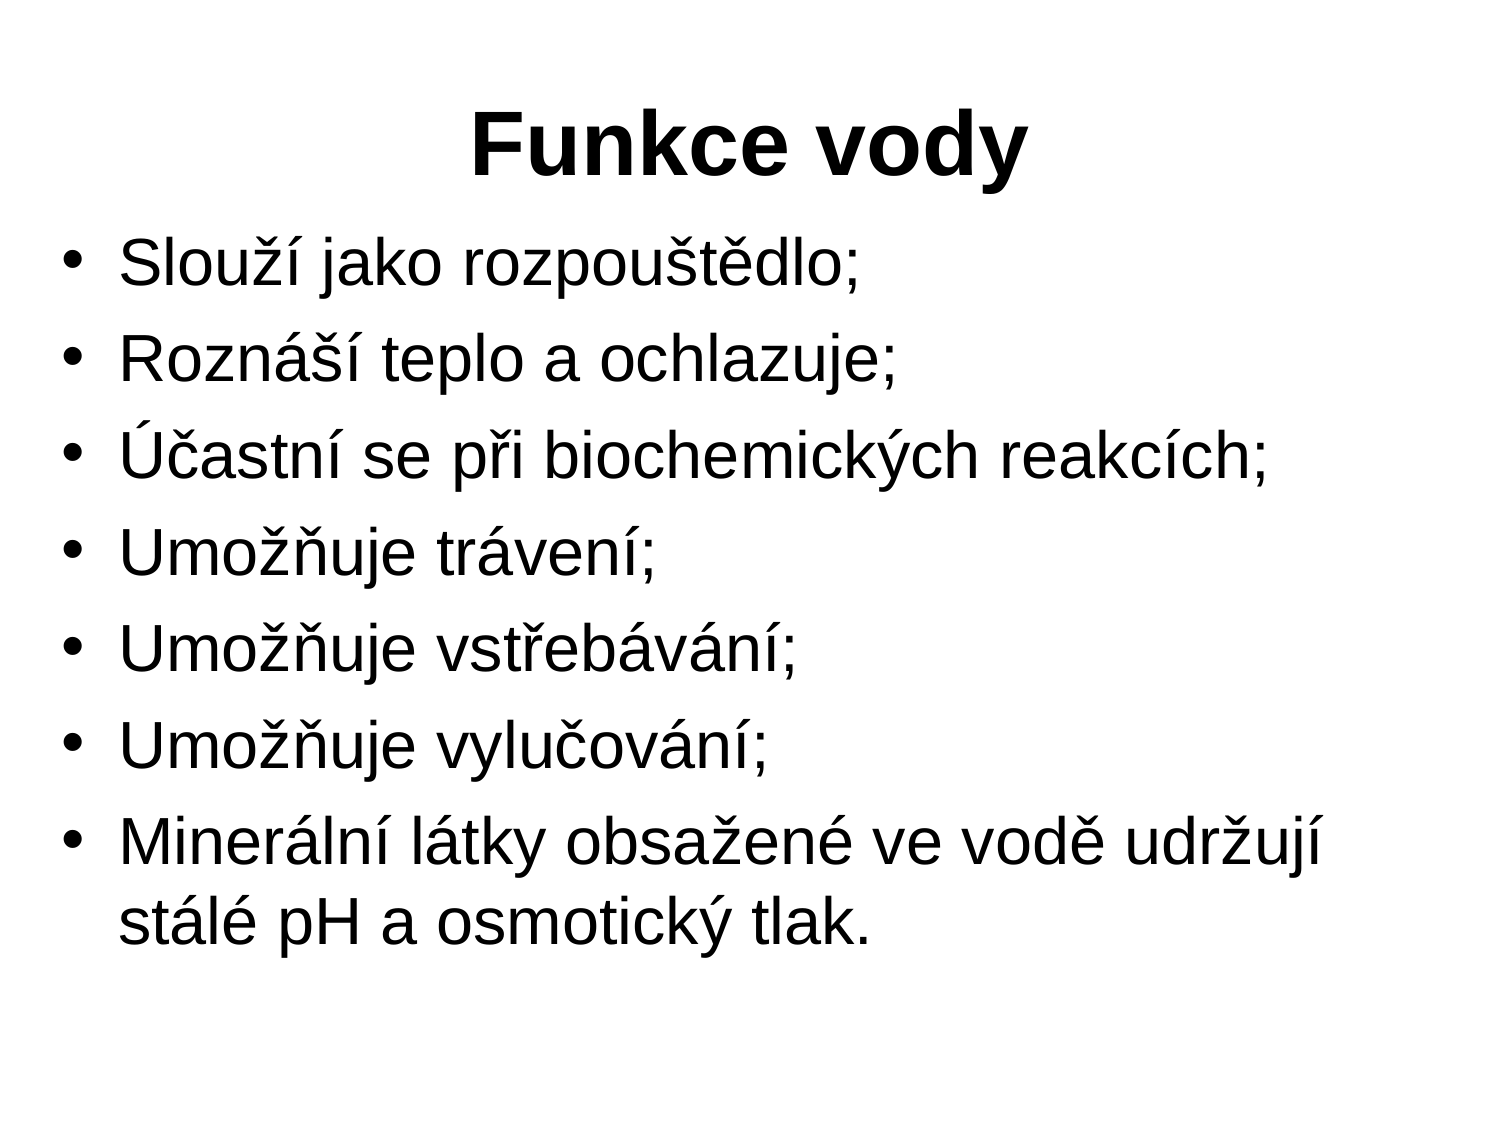

Funkce vody
# Slouží jako rozpouštědlo;
Roznáší teplo a ochlazuje;
Účastní se při biochemických reakcích;
Umožňuje trávení;
Umožňuje vstřebávání;
Umožňuje vylučování;
Minerální látky obsažené ve vodě udržují stálé pH a osmotický tlak.